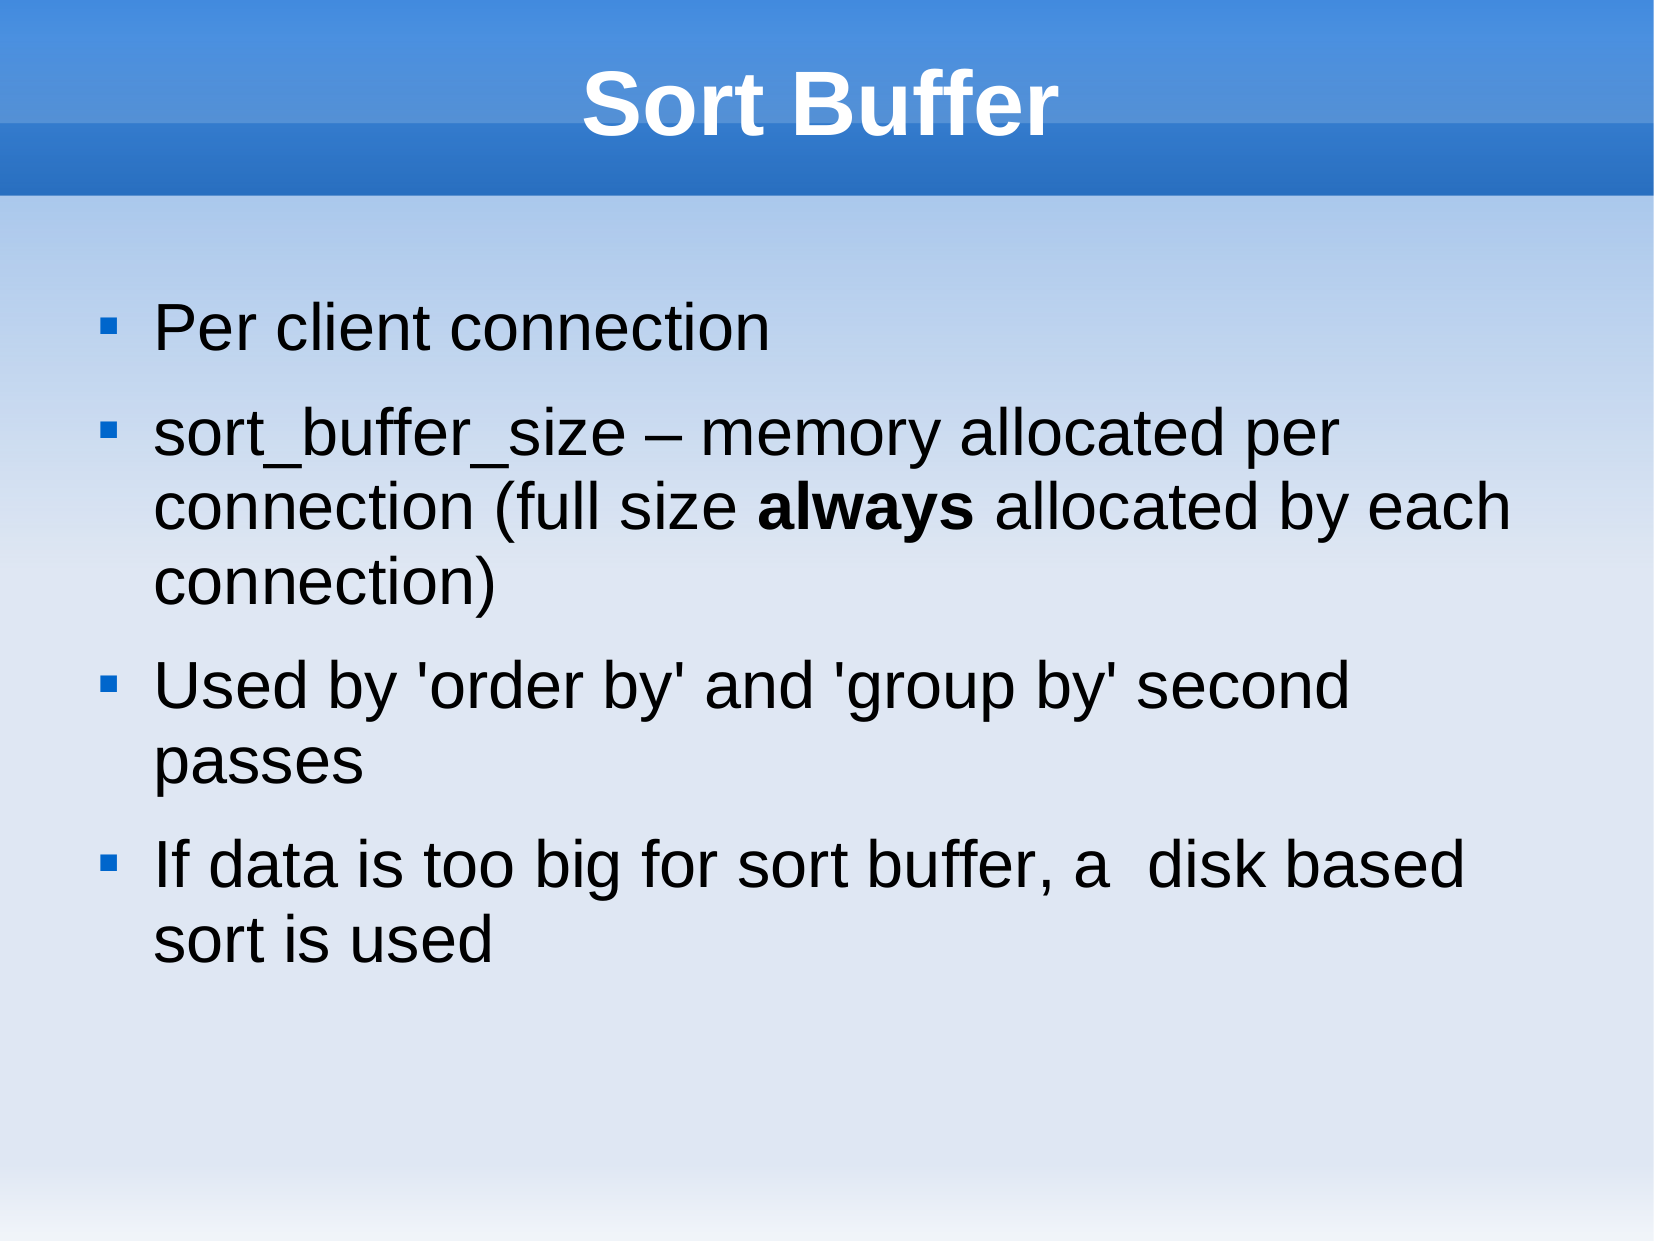

# Sort Buffer
Per client connection
sort_buffer_size – memory allocated per connection (full size always allocated by each connection)
Used by 'order by' and 'group by' second passes
If data is too big for sort buffer, a disk based sort is used